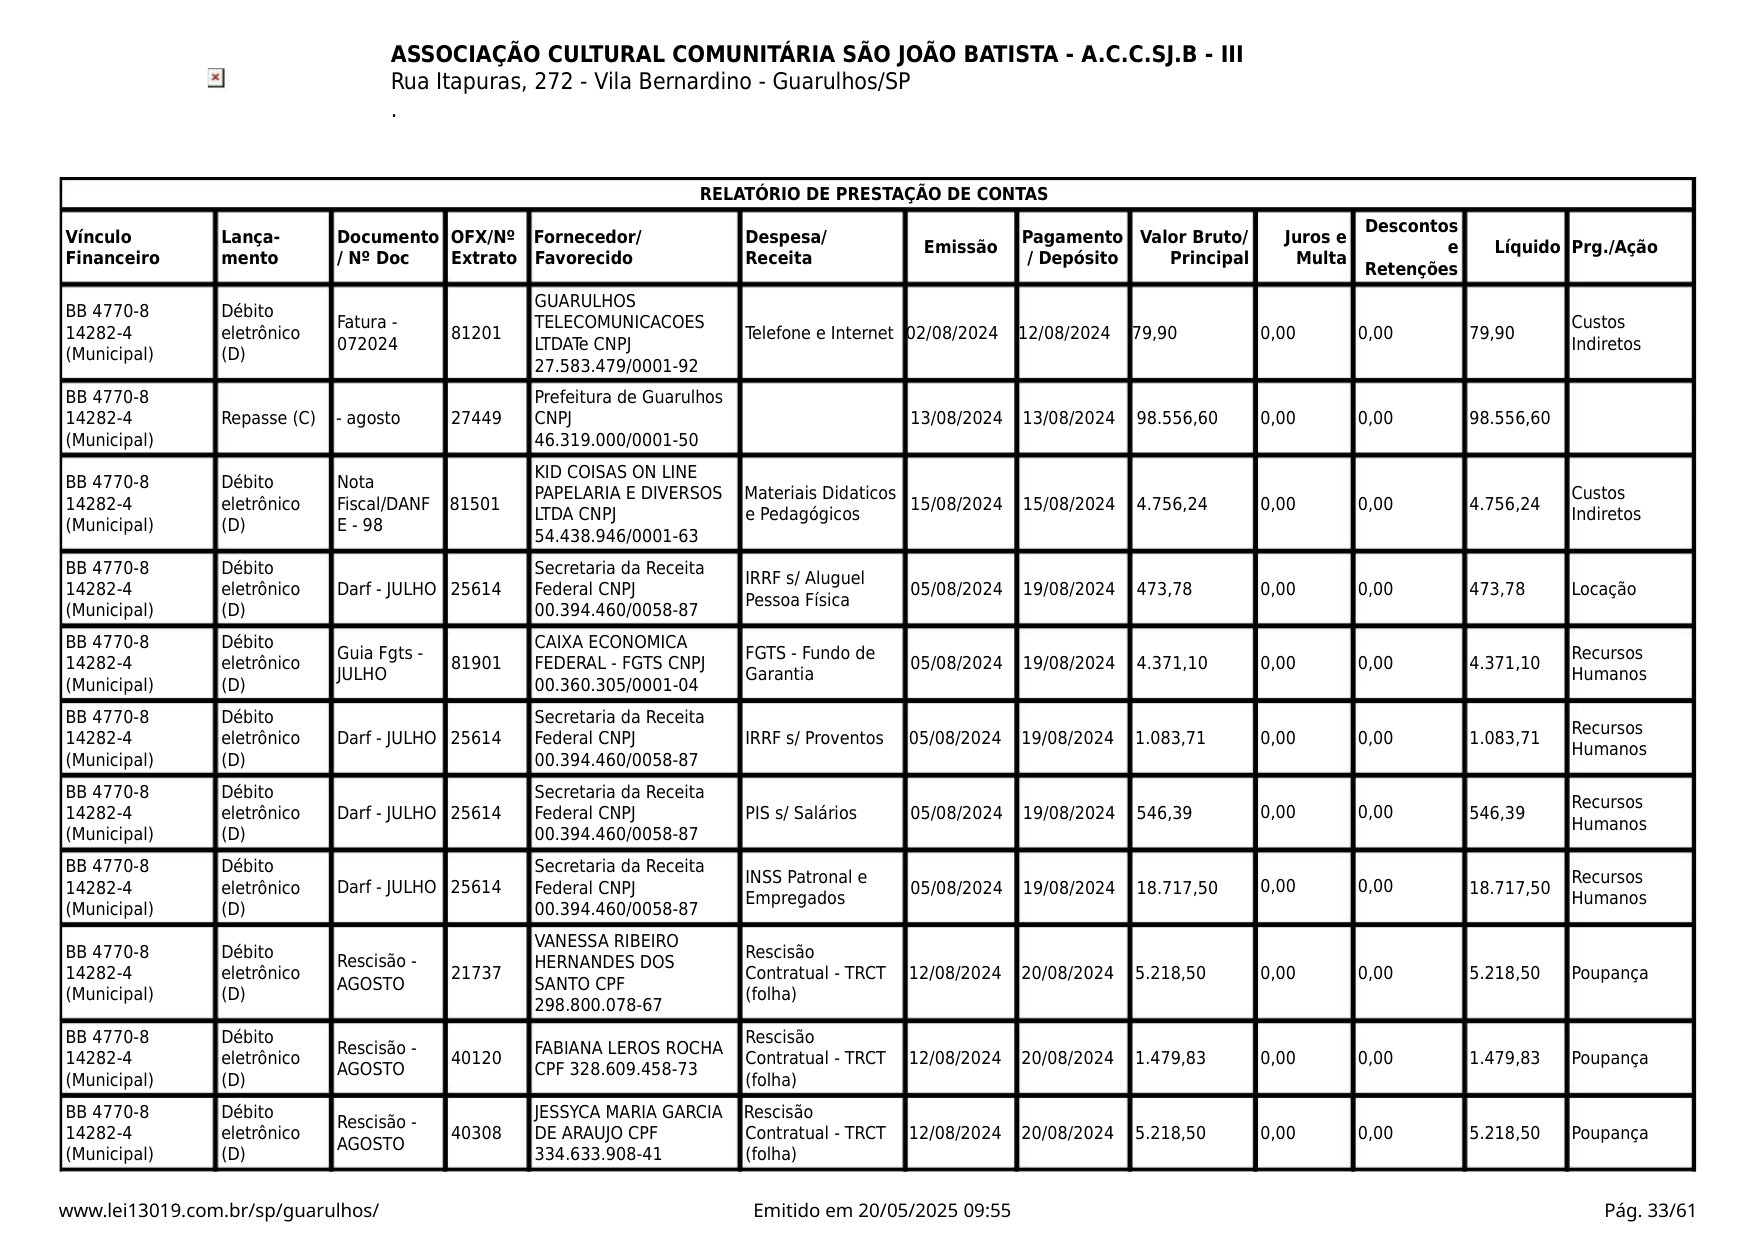

ASSOCIAÇÃO CULTURAL COMUNITÁRIA SÃO JOÃO BATISTA - A.C.C.SJ.B - III
Rua Itapuras, 272 - Vila Bernardino - Guarulhos/SP
.
RELATÓRIO DE PRESTAÇÃO DE CONTAS
Descontos
e
Retenções
Vínculo
Financeiro
Lança-
mento
Documento OFX/Nº Fornecedor/
Despesa/
Receita
Pagamento Valor Bruto/
/ Depósito Principal
Juros e
Multa
Emissão
Líquido Prg./Ação
/ Nº Doc
Extrato Favorecido
GUARULHOS
TELECOMUNICACOES
LTDATe CNPJ
27.583.479/0001-92
BB 4770-8
14282-4
(Municipal)
Débito
eletrônico
(D)
Fatura -
072024
Custos
Indiretos
81201
27449
Telefone e Internet 02/08/2024 12/08/2024 79,90
13/08/2024 13/08/2024 98.556,60
0,00
0,00
0,00
0,00
79,90
BB 4770-8
14282-4
Prefeitura de Guarulhos
CNPJ
Repasse (C) - agosto
0,00
0,00
98.556,60
4.756,24
(Municipal)
46.319.000/0001-50
KID COISAS ON LINE
BB 4770-8
14282-4
(Municipal)
Débito
eletrônico
(D)
Nota
PAPELARIA E DIVERSOS Materiais Didaticos
Custos
Indiretos
Fiscal/DANF 81501
E - 98
15/08/2024 15/08/2024 4.756,24
LTDA CNPJ
e Pedagógicos
54.438.946/0001-63
BB 4770-8
14282-4
(Municipal)
Débito
eletrônico
(D)
Secretaria da Receita
Federal CNPJ
00.394.460/0058-87
IRRF s/ Aluguel
Pessoa Física
Darf - JULHO 25614
05/08/2024 19/08/2024 473,78
05/08/2024 19/08/2024 4.371,10
0,00
0,00
0,00
0,00
0,00
0,00
0,00
0,00
0,00
0,00
473,78
Locação
BB 4770-8
14282-4
(Municipal)
Débito
eletrônico
(D)
CAIXA ECONOMICA
FEDERAL - FGTS CNPJ
00.360.305/0001-04
Guia Fgts -
JULHO
FGTS - Fundo de
Garantia
Recursos
Humanos
81901
4.371,10
1.083,71
546,39
BB 4770-8
14282-4
(Municipal)
Débito
eletrônico
(D)
Secretaria da Receita
Federal CNPJ
00.394.460/0058-87
Recursos
Humanos
Darf - JULHO 25614
Darf - JULHO 25614
Darf - JULHO 25614
Rescisão -
IRRF s/ Proventos 05/08/2024 19/08/2024 1.083,71
BB 4770-8
14282-4
(Municipal)
Débito
eletrônico
(D)
Secretaria da Receita
Federal CNPJ
00.394.460/0058-87
Recursos
Humanos
PIS s/ Salários
05/08/2024 19/08/2024 546,39
05/08/2024 19/08/2024 18.717,50
BB 4770-8
14282-4
(Municipal)
Débito
eletrônico
(D)
Secretaria da Receita
Federal CNPJ
00.394.460/0058-87
INSS Patronal e
Empregados
Recursos
Humanos
18.717,50
VANESSA RIBEIRO
HERNANDES DOS
SANTO CPF
BB 4770-8
14282-4
(Municipal)
Débito
eletrônico
(D)
Rescisão
21737
Contratual - TRCT 12/08/2024 20/08/2024 5.218,50
(folha)
0,00
0,00
5.218,50
Poupança
AGOSTO
298.800.078-67
BB 4770-8
14282-4
(Municipal)
Débito
eletrônico
(D)
Rescisão
Rescisão -
AGOSTO
FABIANA LEROS ROCHA
CPF 328.609.458-73
40120
40308
Contratual - TRCT 12/08/2024 20/08/2024 1.479,83
(folha)
0,00
0,00
0,00
0,00
1.479,83
5.218,50
Poupança
Poupança
BB 4770-8
14282-4
(Municipal)
Débito
eletrônico
(D)
JESSYCA MARIA GARCIA Rescisão
Rescisão -
AGOSTO
DE ARAUJO CPF
334.633.908-41
Contratual - TRCT 12/08/2024 20/08/2024 5.218,50
(folha)
www.lei13019.com.br/sp/guarulhos/
Emitido em 20/05/2025 09:55
Pág. 33/61